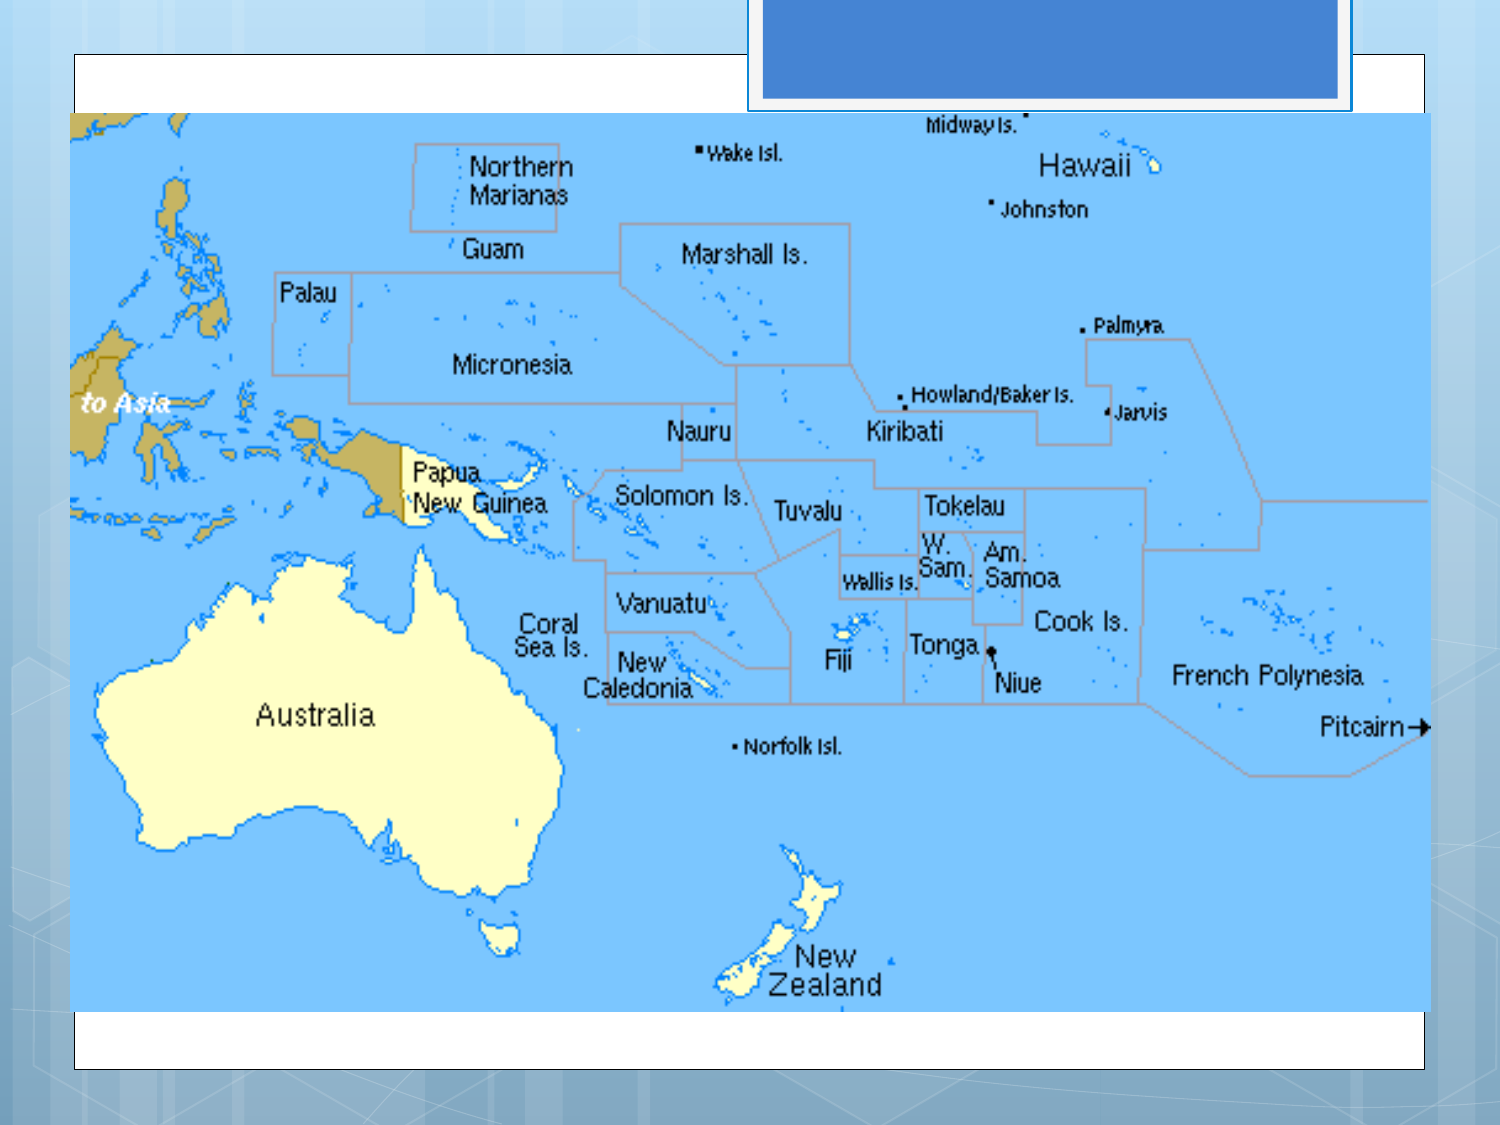

# OTOKI KI SESTAVLJAJO OCEANIJO
NOVA ZELANDIJA
MELANEZIJA
MIKRONEZIJA
POLINEZIJA
ŠTEJEMO LAHKO TUDI AVSTRALIJO
SALAMONOVI OTOKI